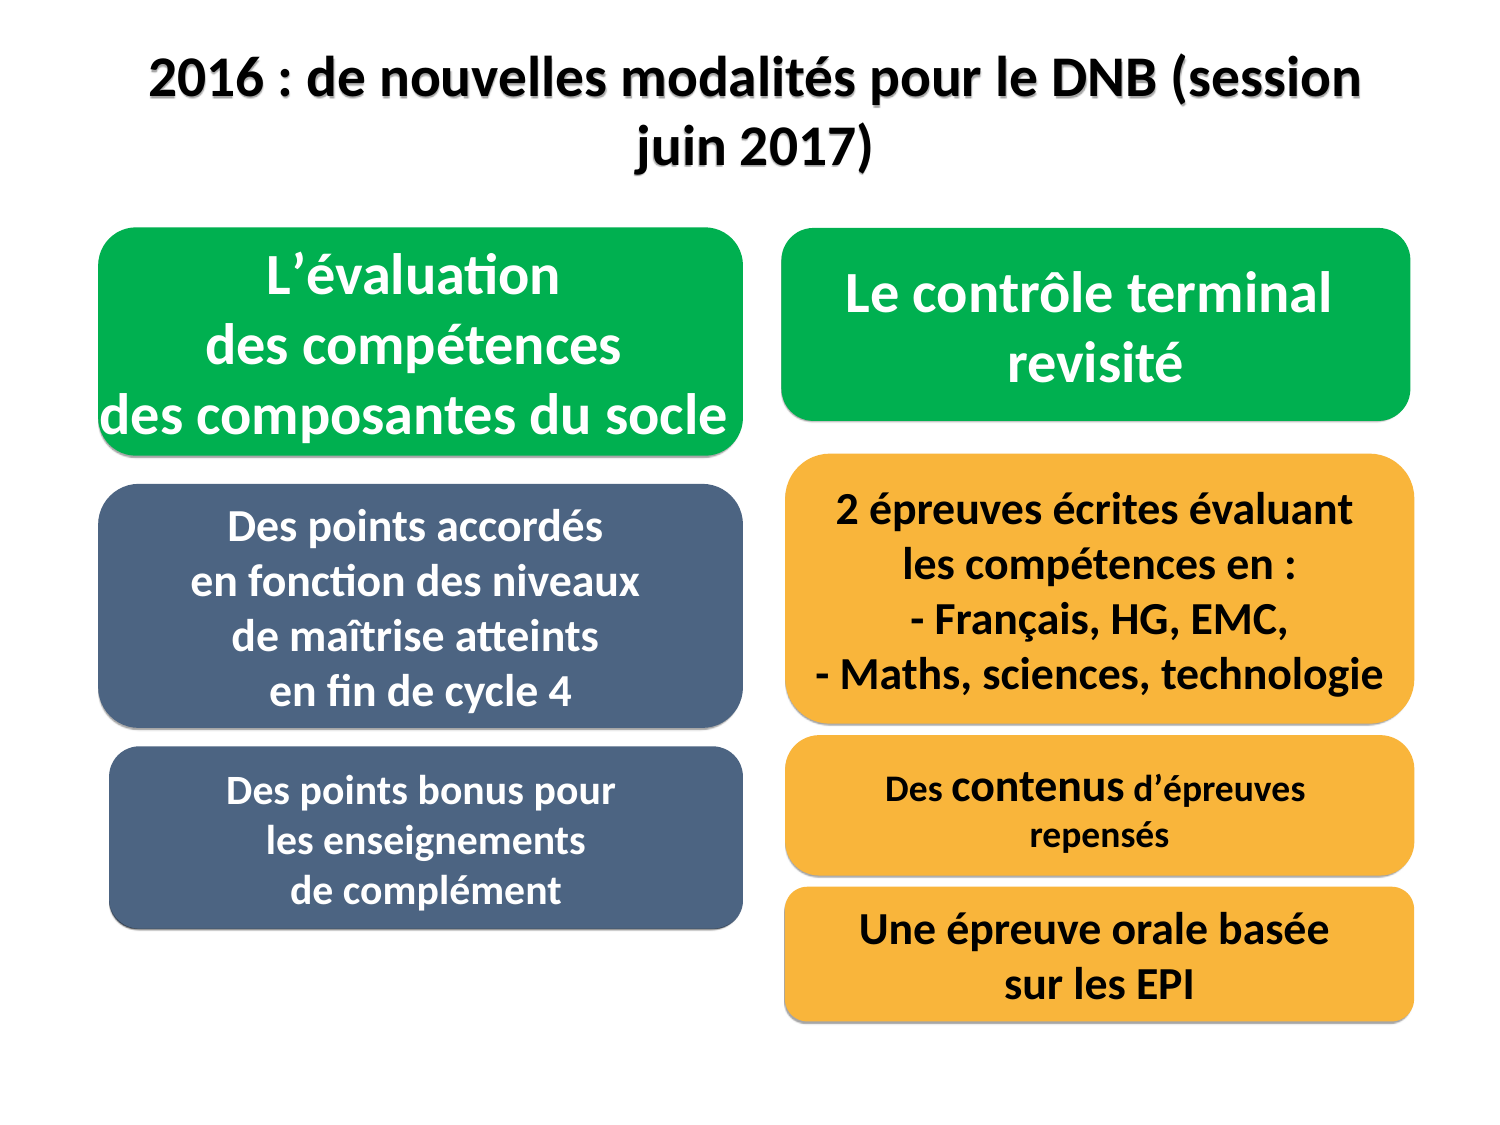

# 2016 : de nouvelles modalités pour le DNB (session juin 2017)
L’évaluation
des compétences
des composantes du socle
Le contrôle terminal
revisité
2 épreuves écrites évaluant
les compétences en :
- Français, HG, EMC,
- Maths, sciences, technologie
Des points accordés
en fonction des niveaux
de maîtrise atteints
en fin de cycle 4
Des contenus d’épreuves
repensés
Des points bonus pour
les enseignements
de complément
Des points bonus pour
les enseignements
de complément
Une épreuve orale basée
sur les EPI